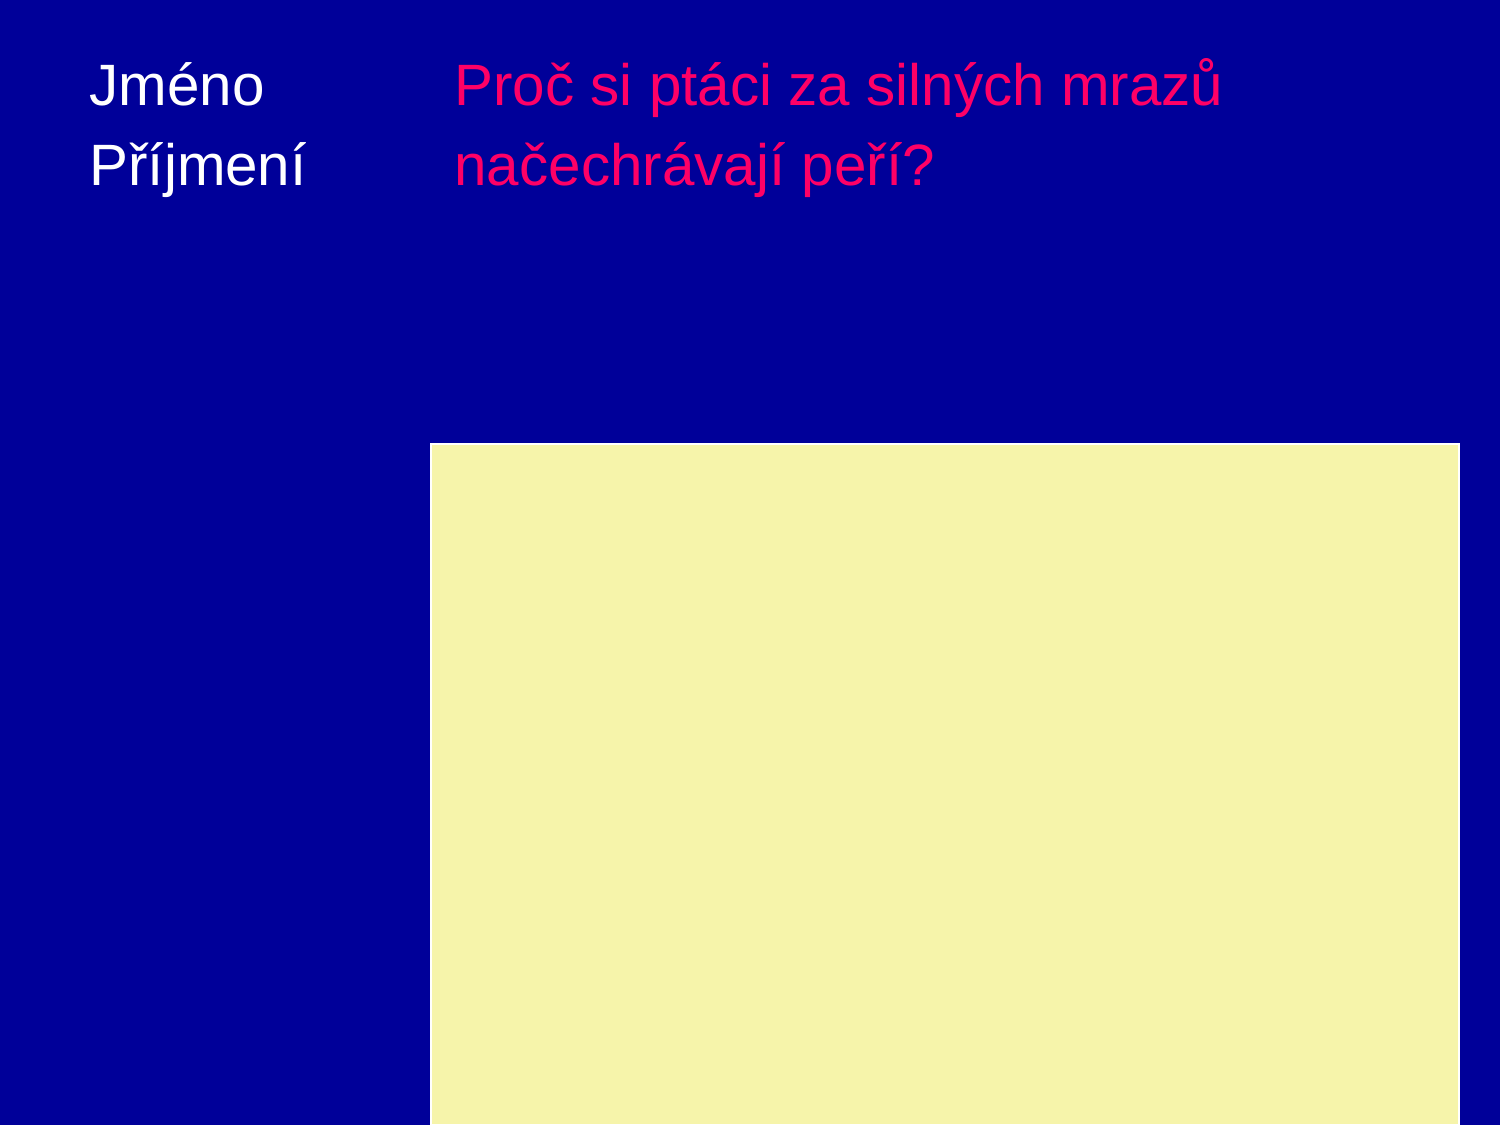

Jméno
Příjmení
Proč si ptáci za silných mrazů
načechrávají peří?
V načechraném peří je mnohem více vzduchu
a ten ptáky dobře izoluje od chladu.